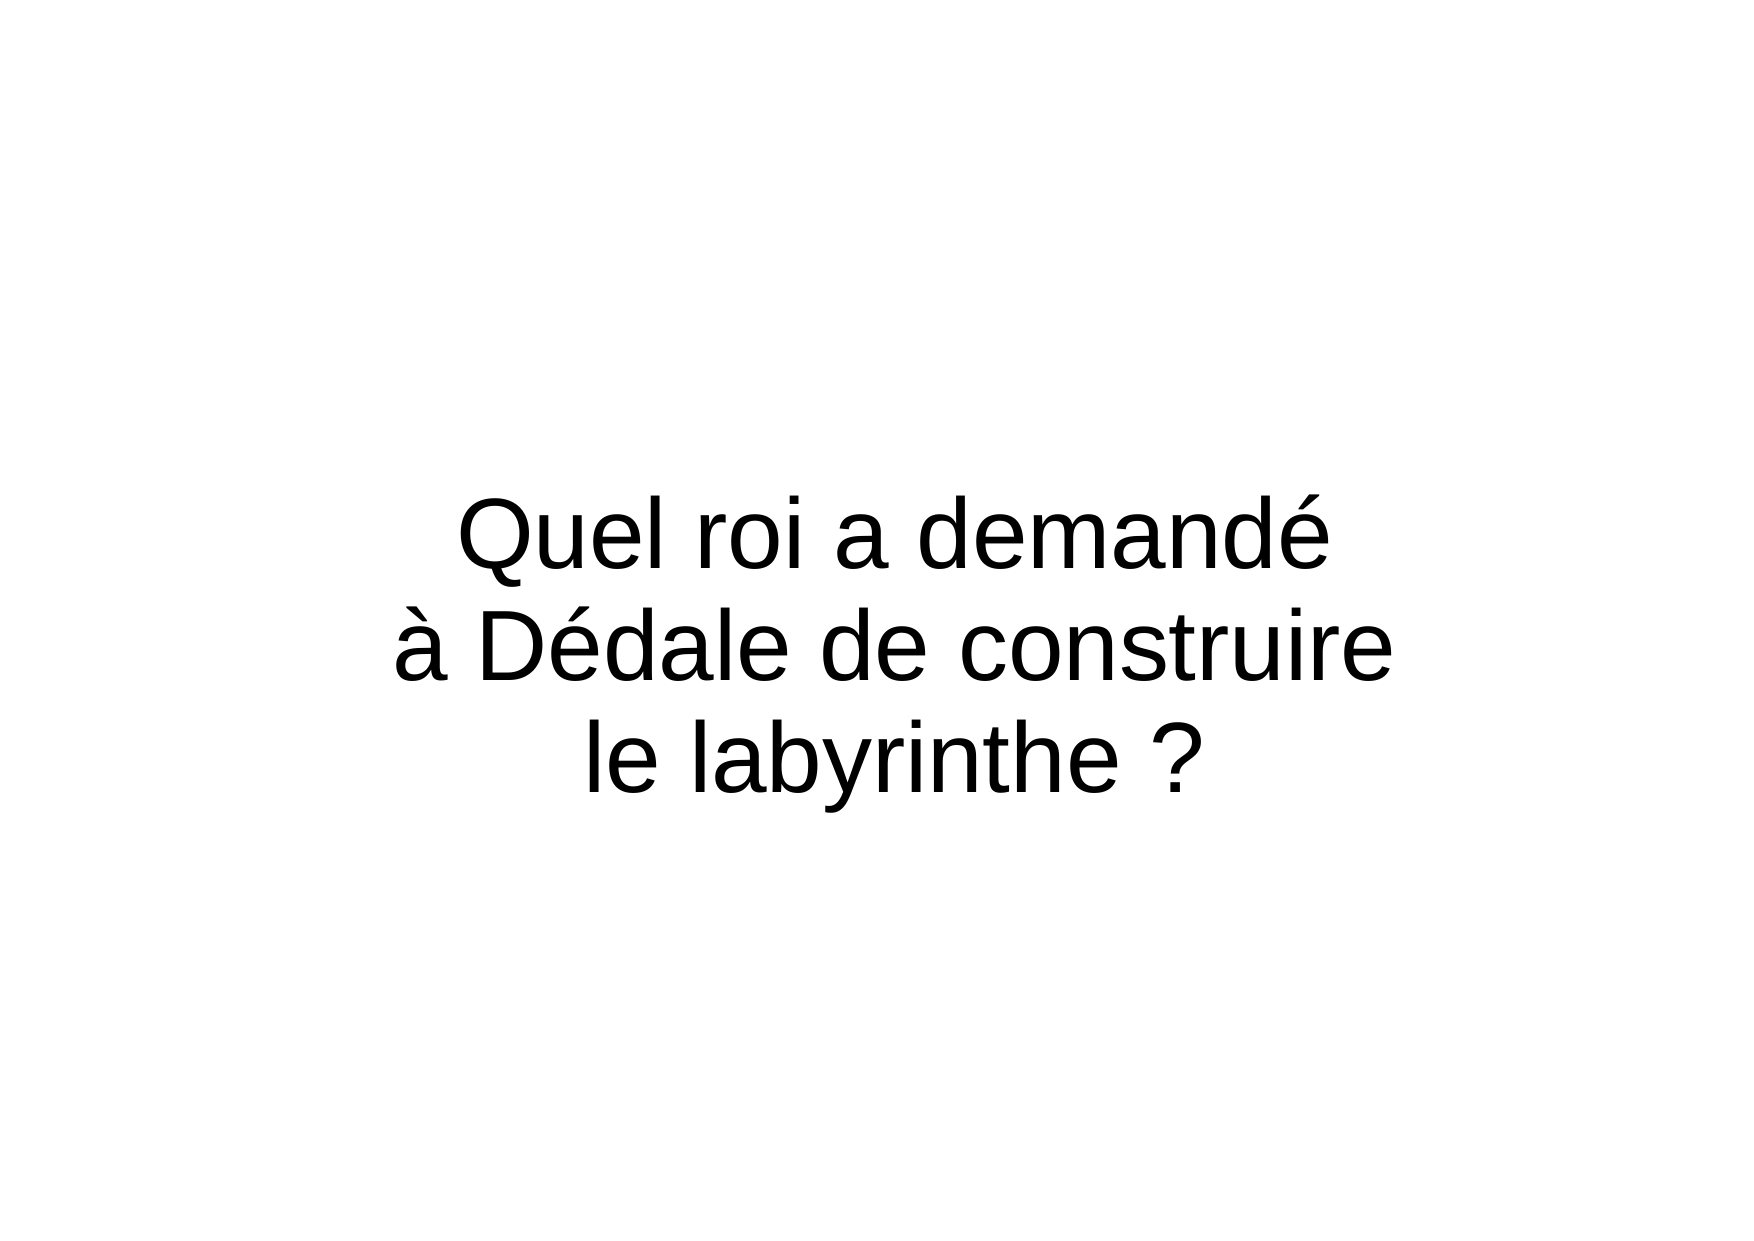

Quel roi a demandé
à Dédale de construire
le labyrinthe ?